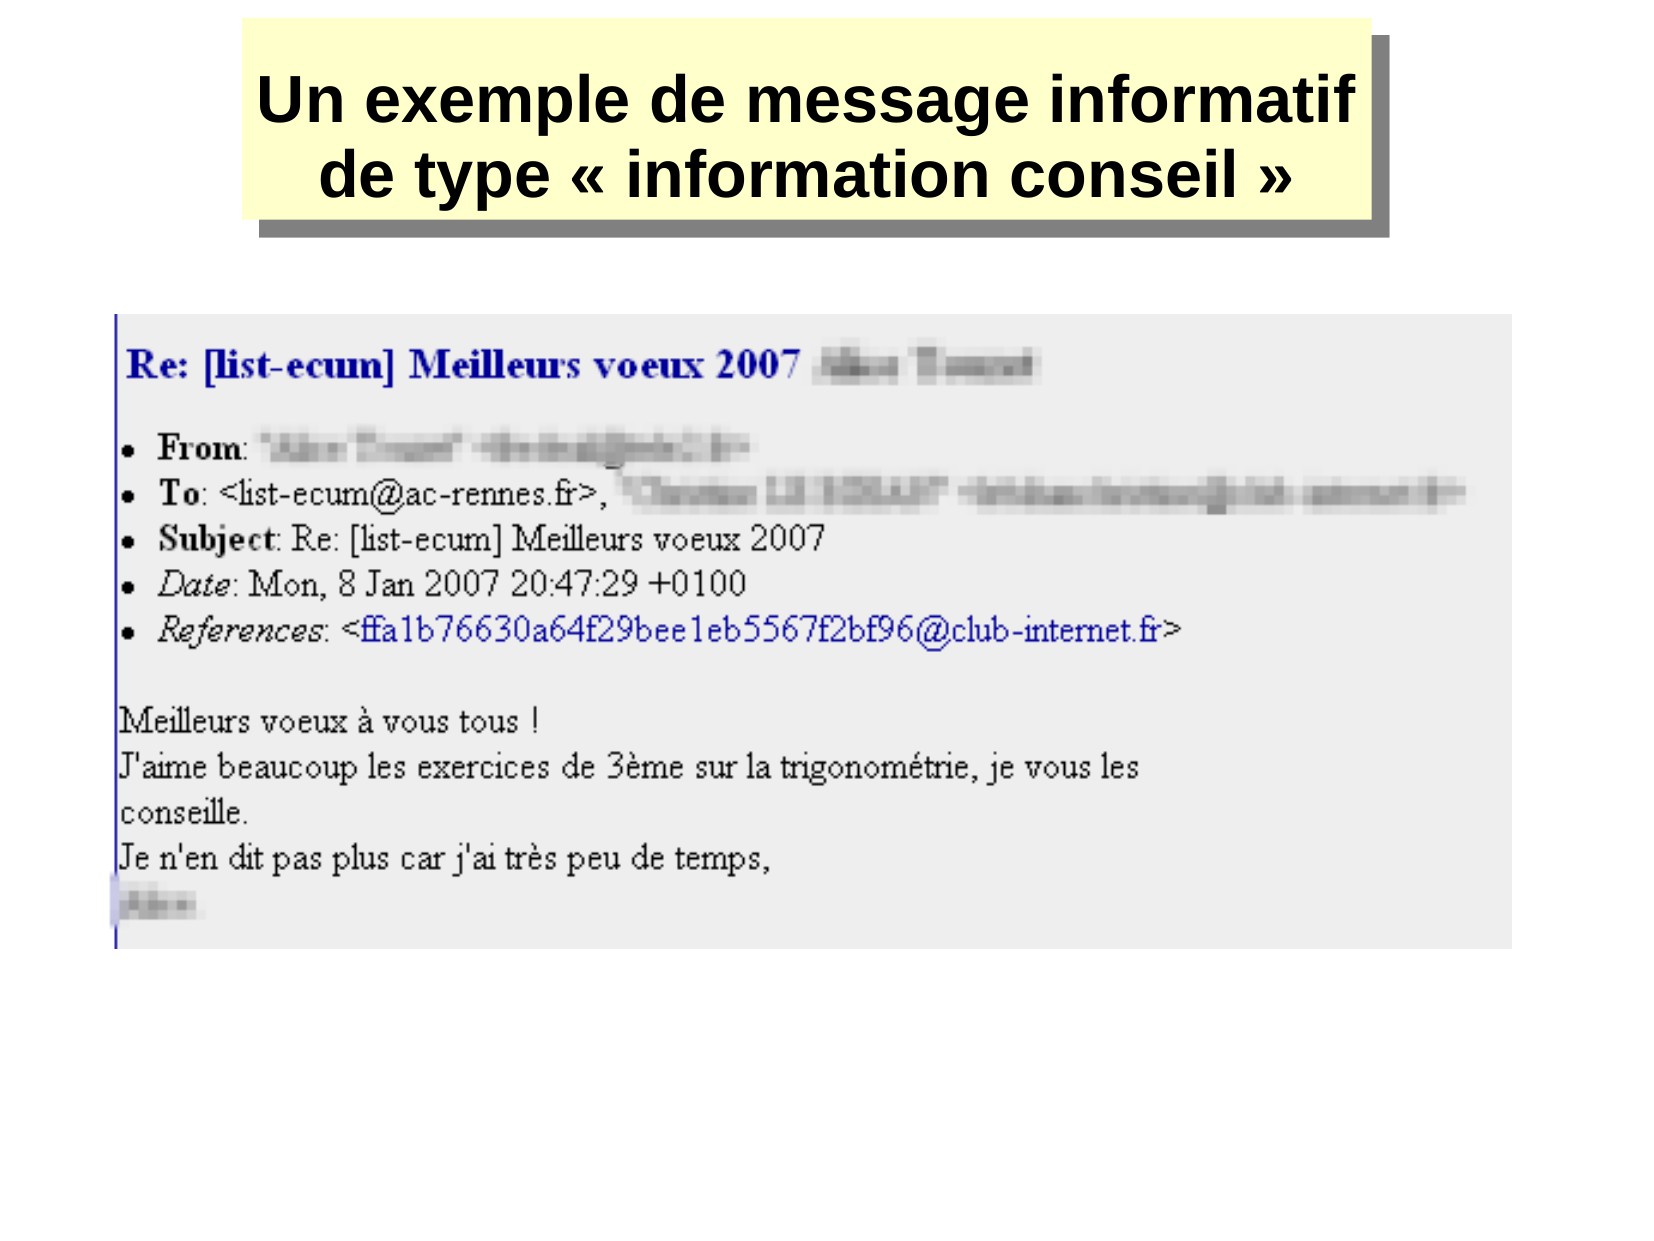

Un exemple de message informatif
de type « information conseil »